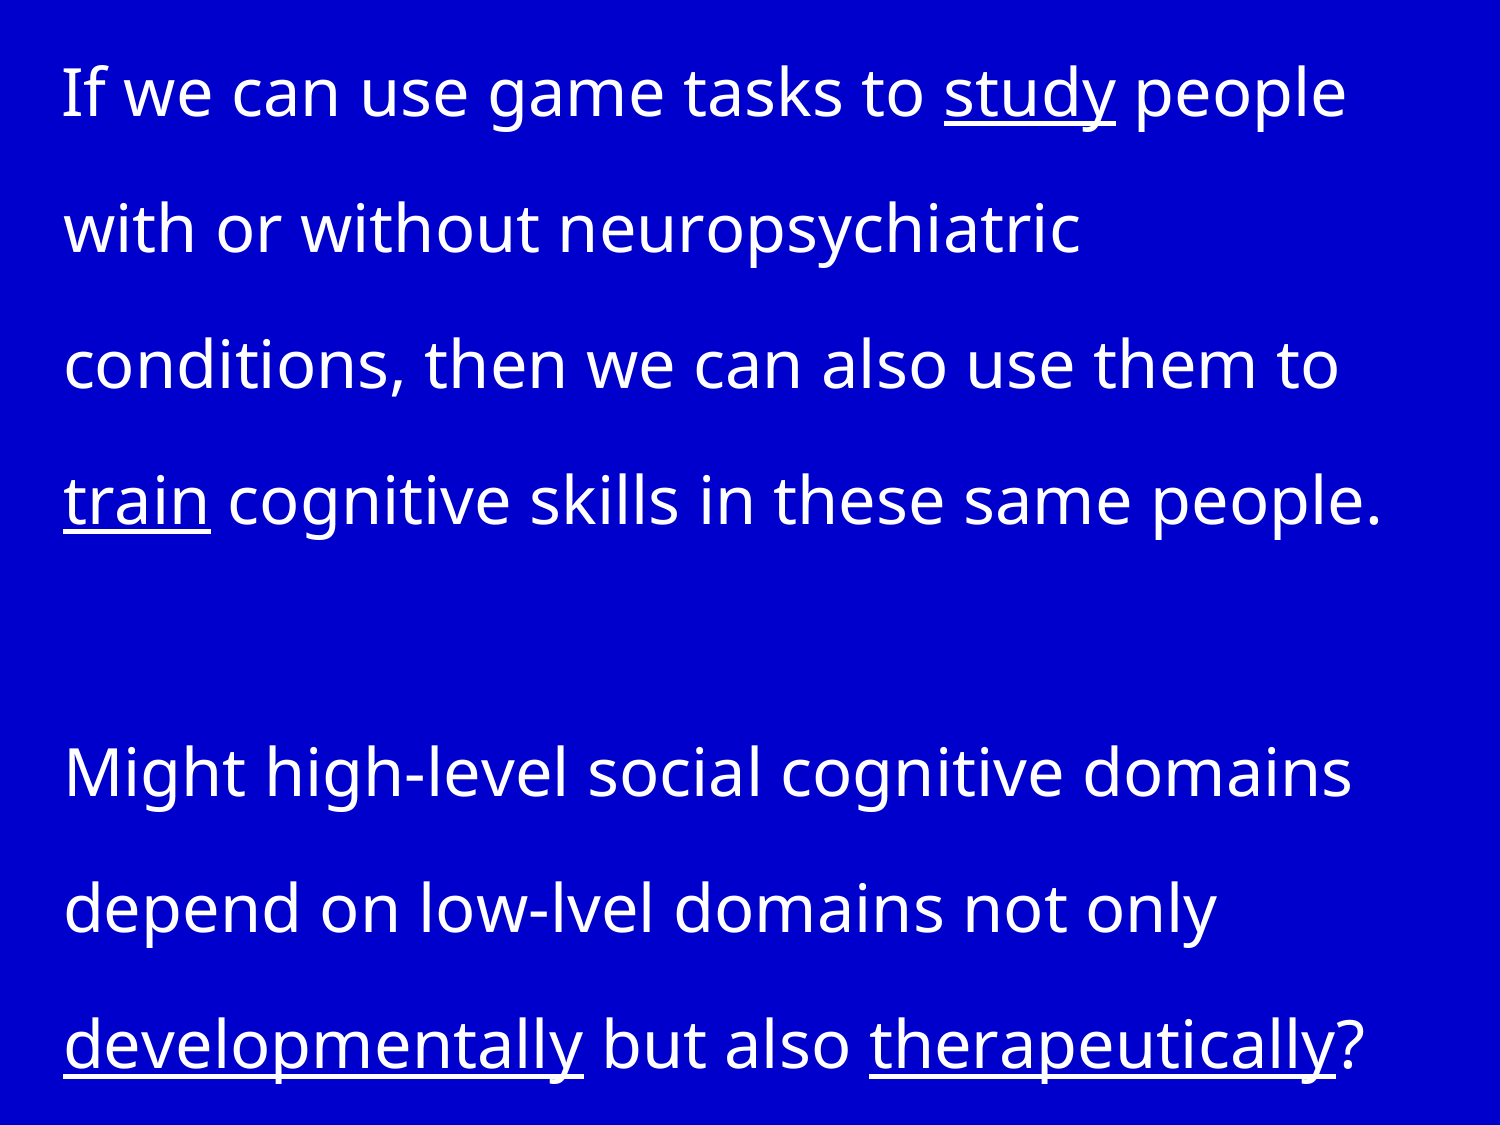

# If we can use game tasks to study people with or without neuropsychiatric conditions, then we can also use them to train cognitive skills in these same people. Might high-level social cognitive domains depend on low-lvel domains not only developmentally but also therapeutically?